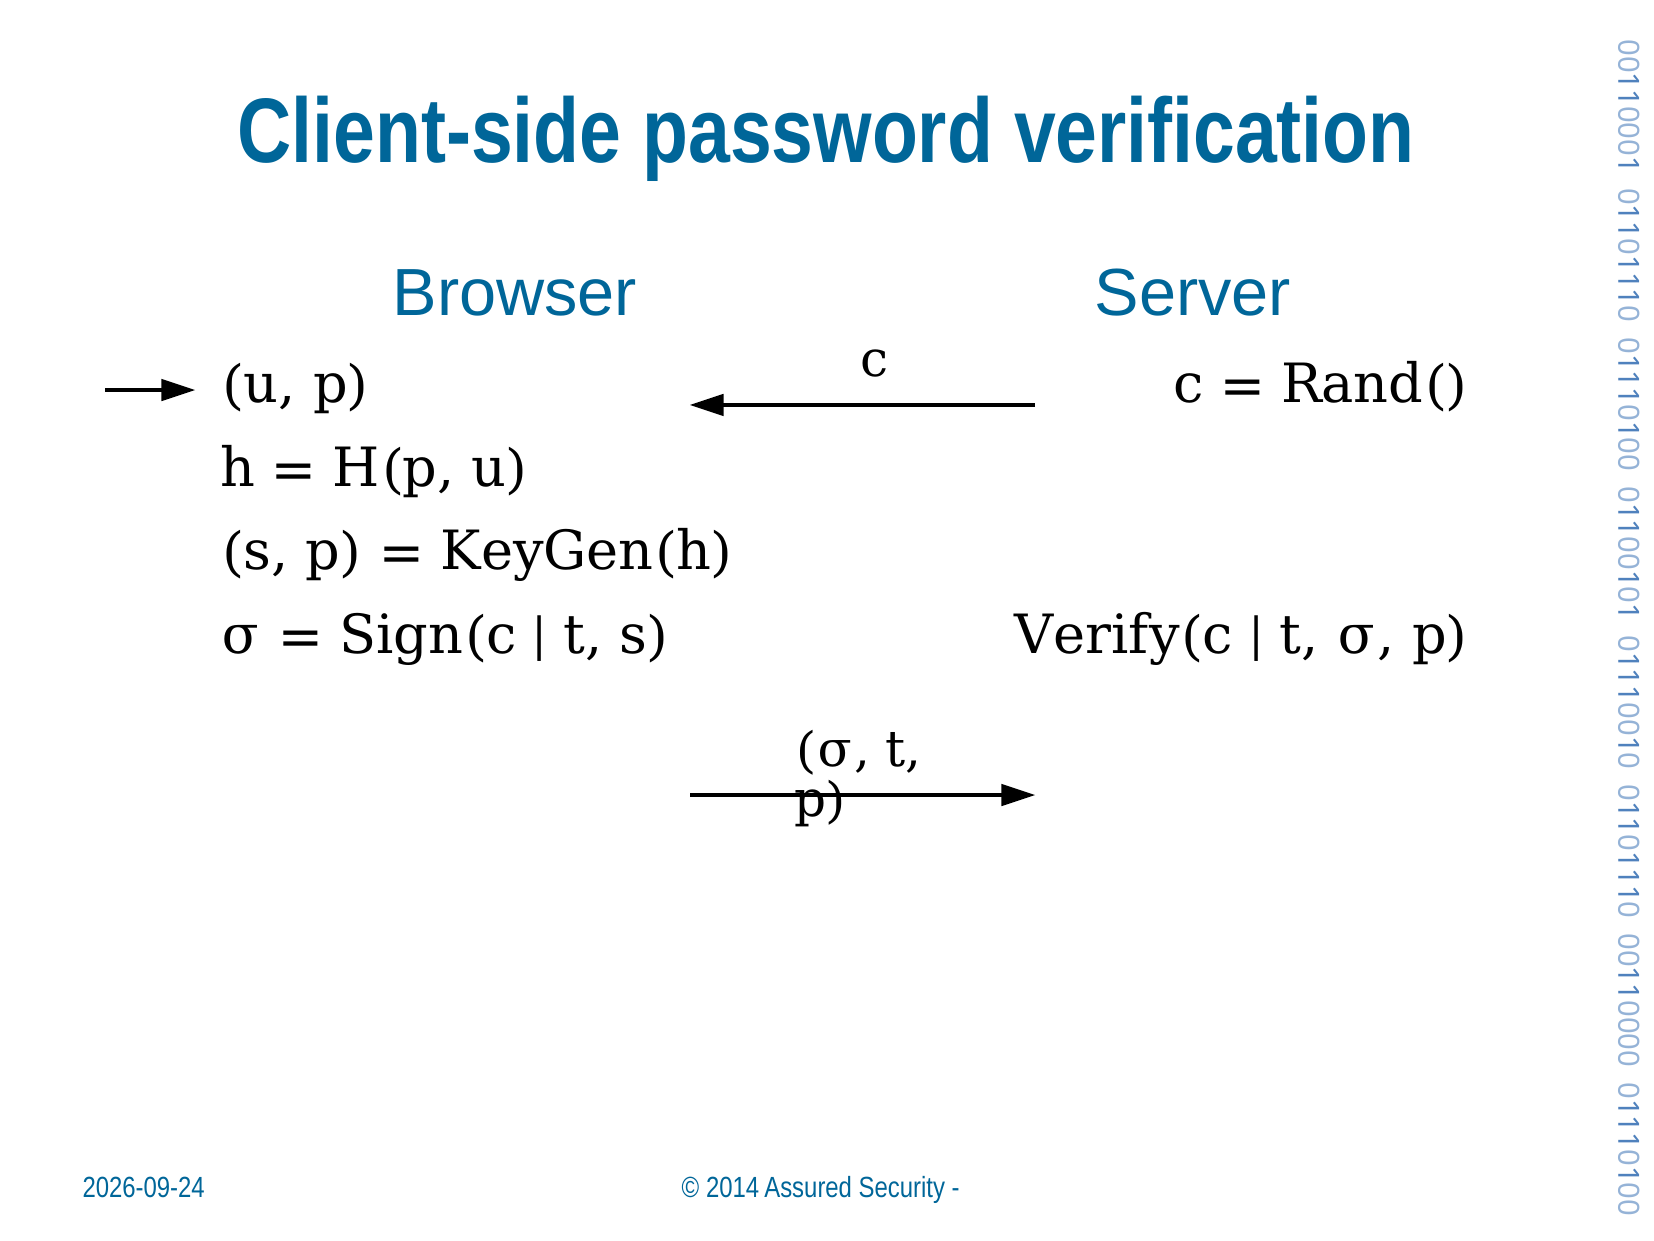

# Client-side password verification
Browser
(u, p)
h = H(p, u)
(s, p) = KeyGen(h)
σ = Sign(c | t, s)
Server
c = Rand()
Verify(c | t, σ, p)
c
(σ, t, p)